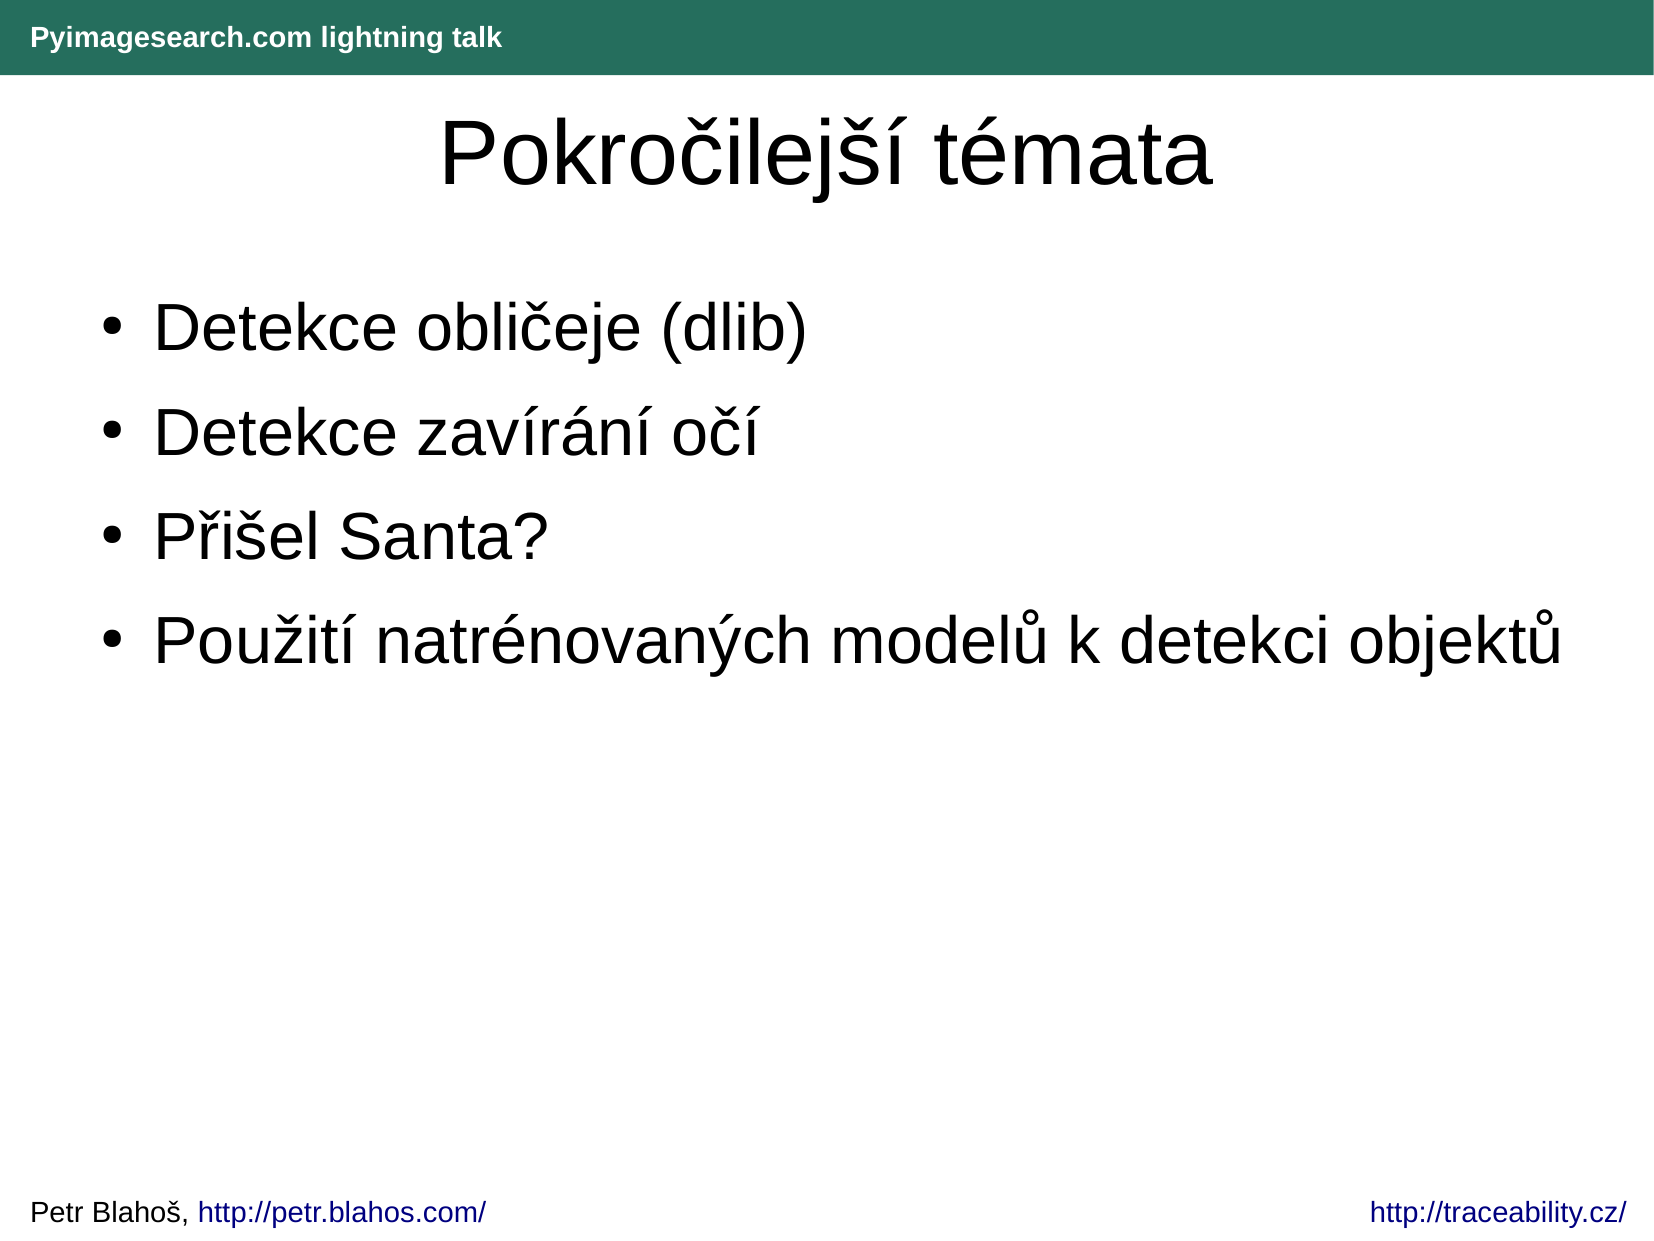

# Pokročilejší témata
Detekce obličeje (dlib)
Detekce zavírání očí
Přišel Santa?
Použití natrénovaných modelů k detekci objektů